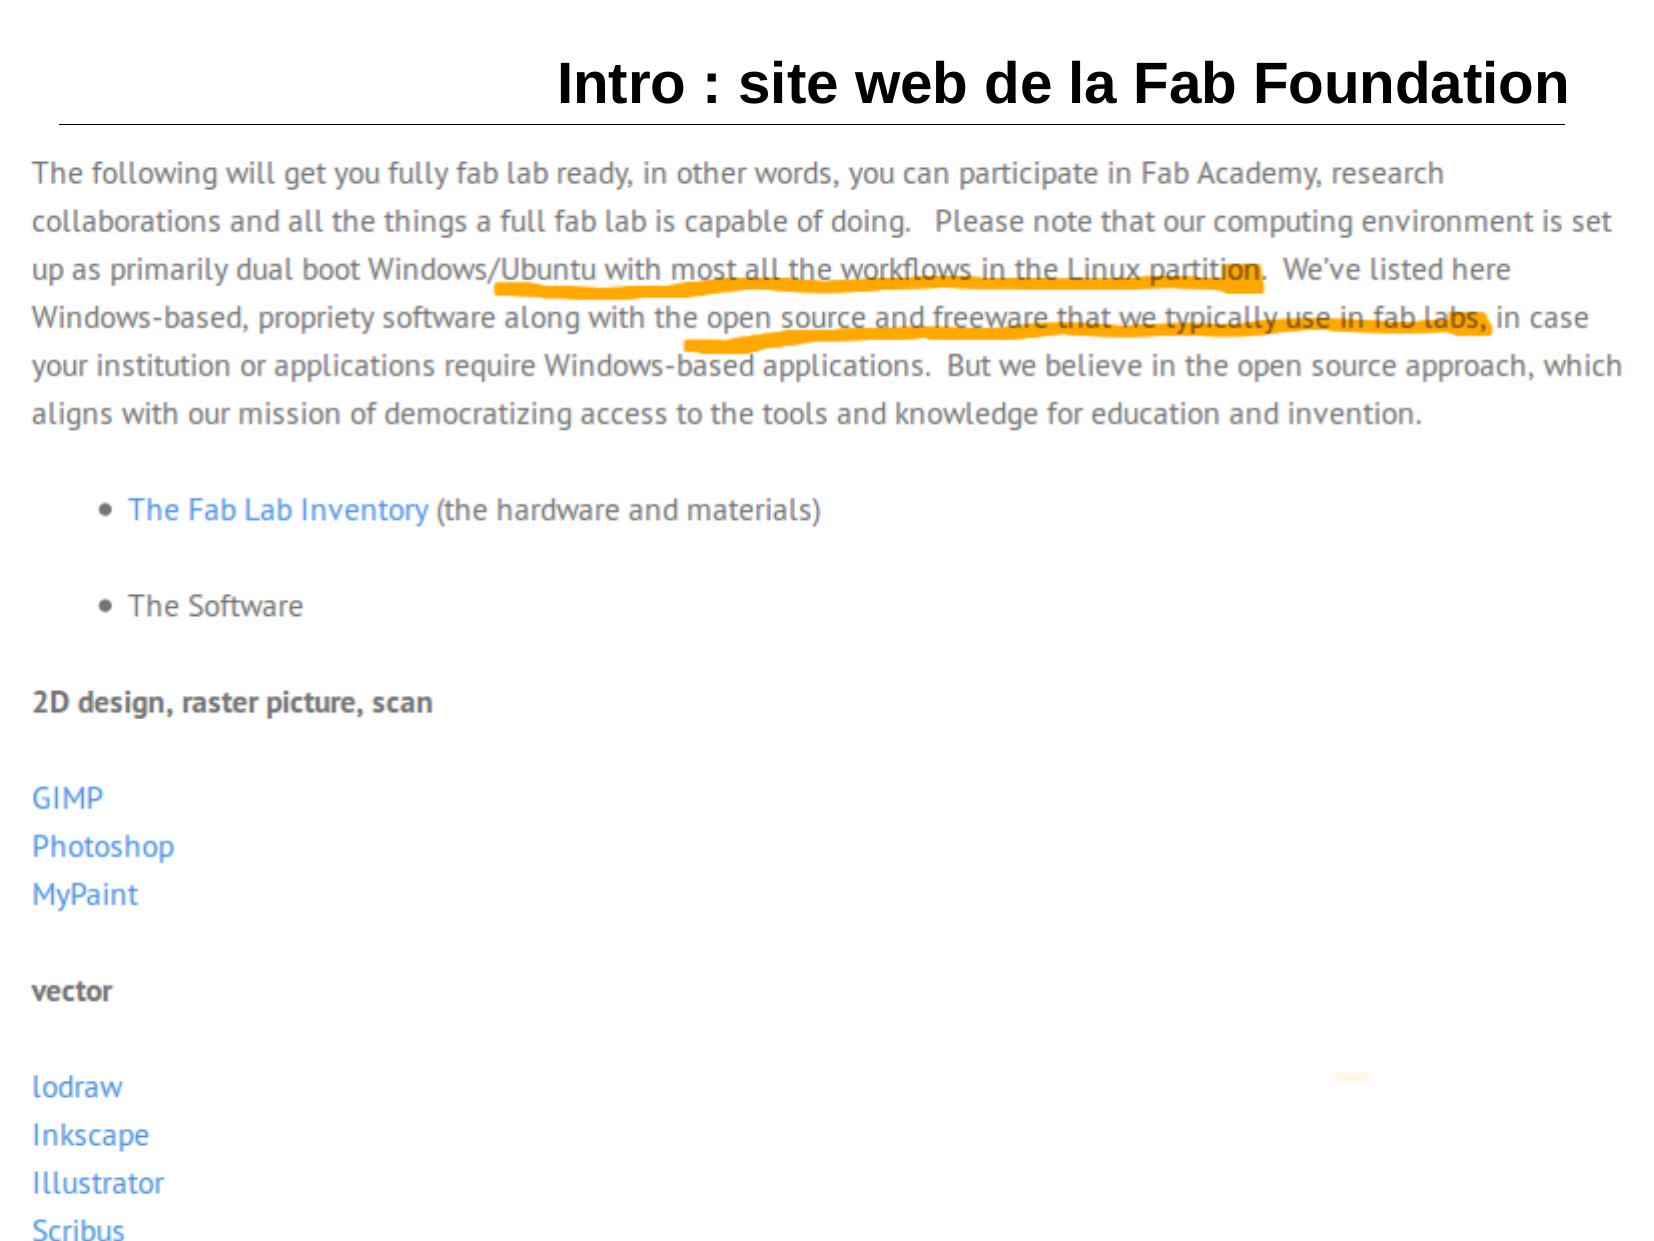

# Intro : site web de la Fab Foundation
8